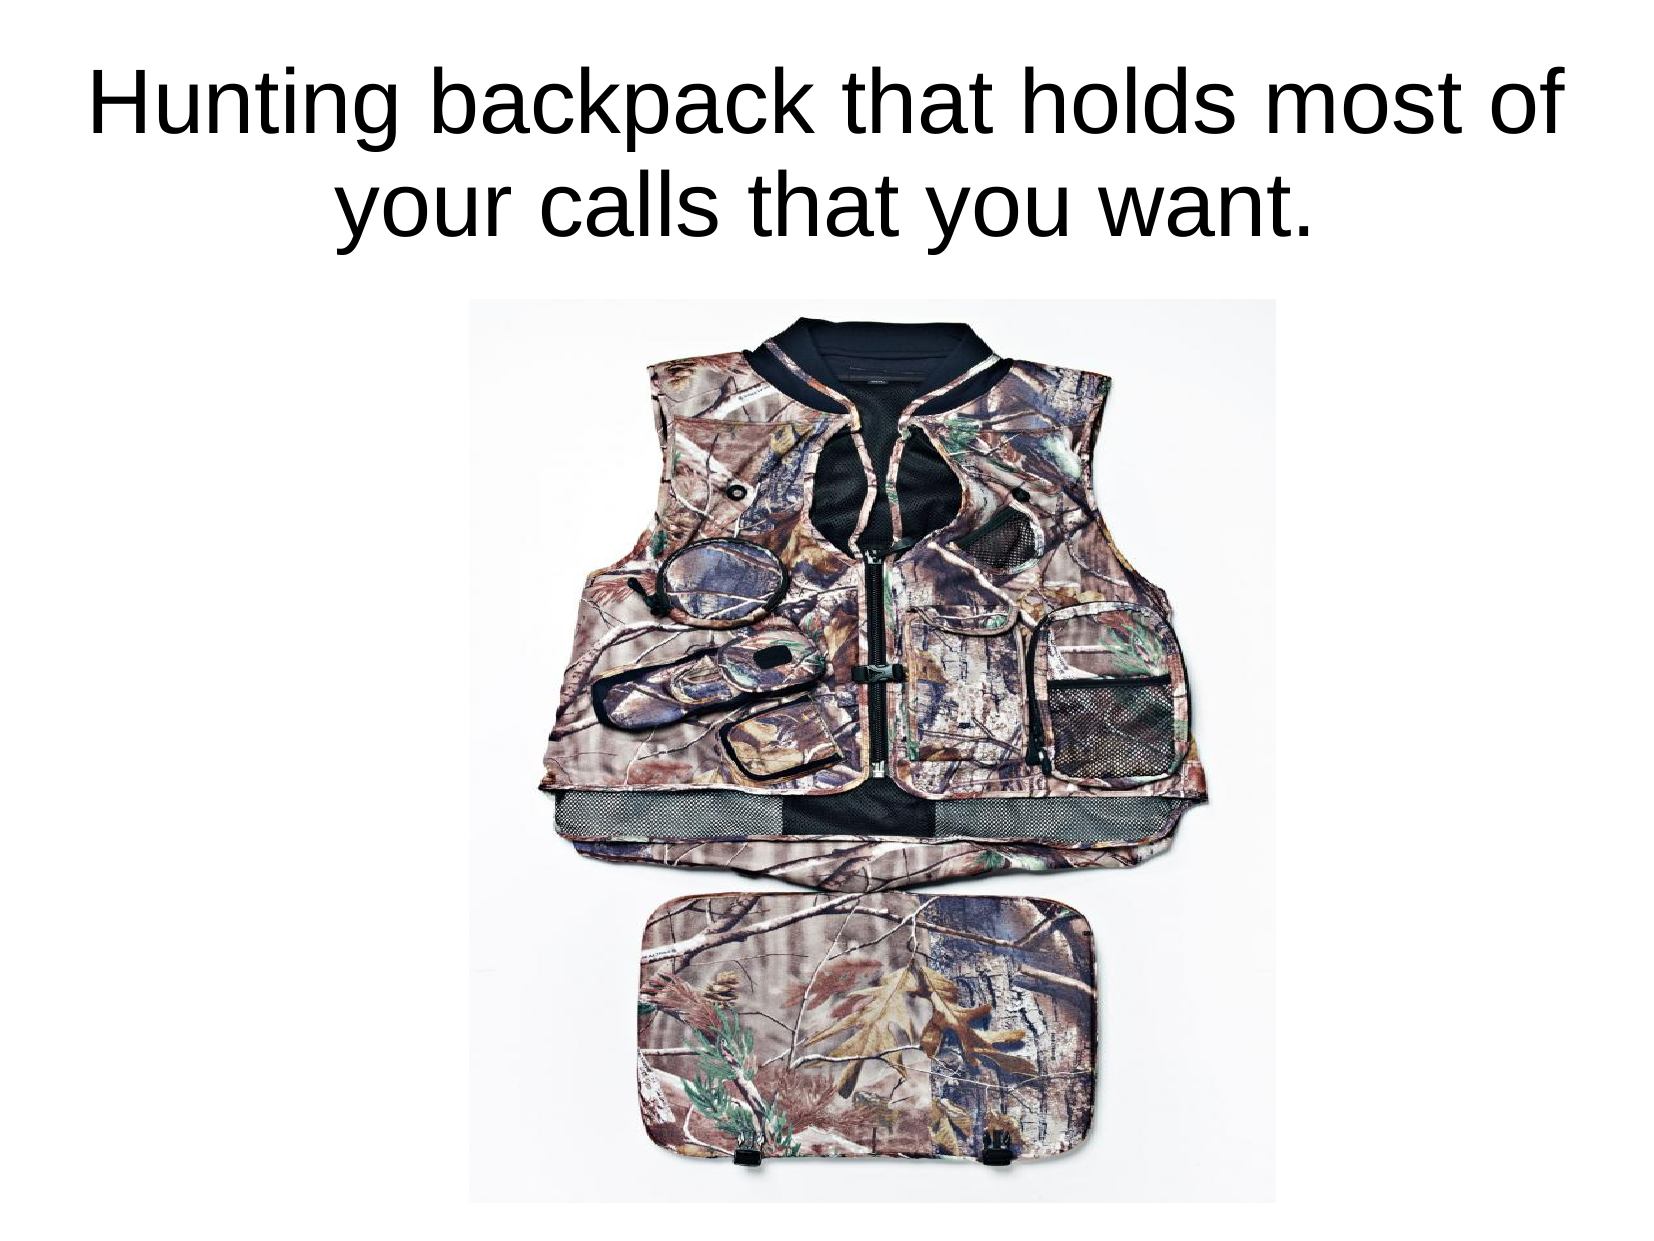

# Hunting backpack that holds most of your calls that you want.